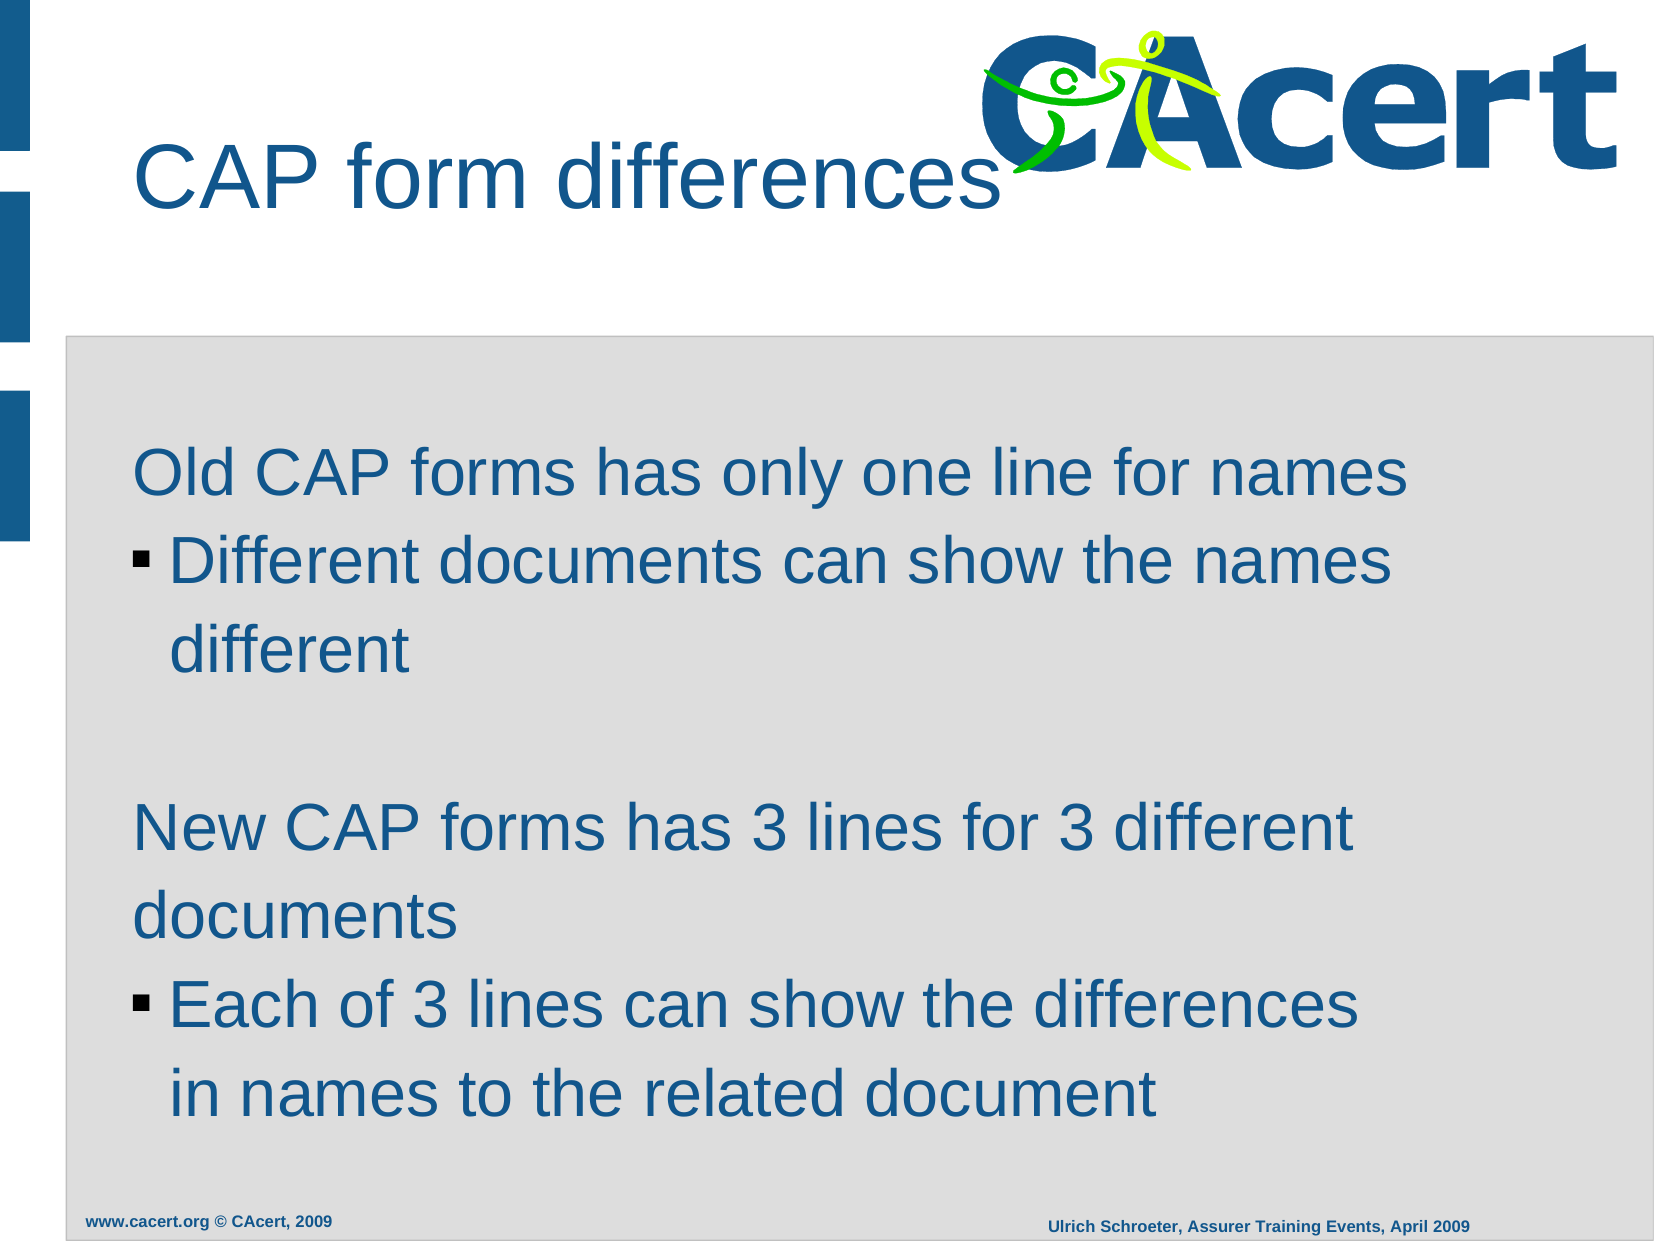

CAP form differences
Old CAP forms has only one line for names
 Different documents can show the names
 different
New CAP forms has 3 lines for 3 different
documents
 Each of 3 lines can show the differences
 in names to the related document